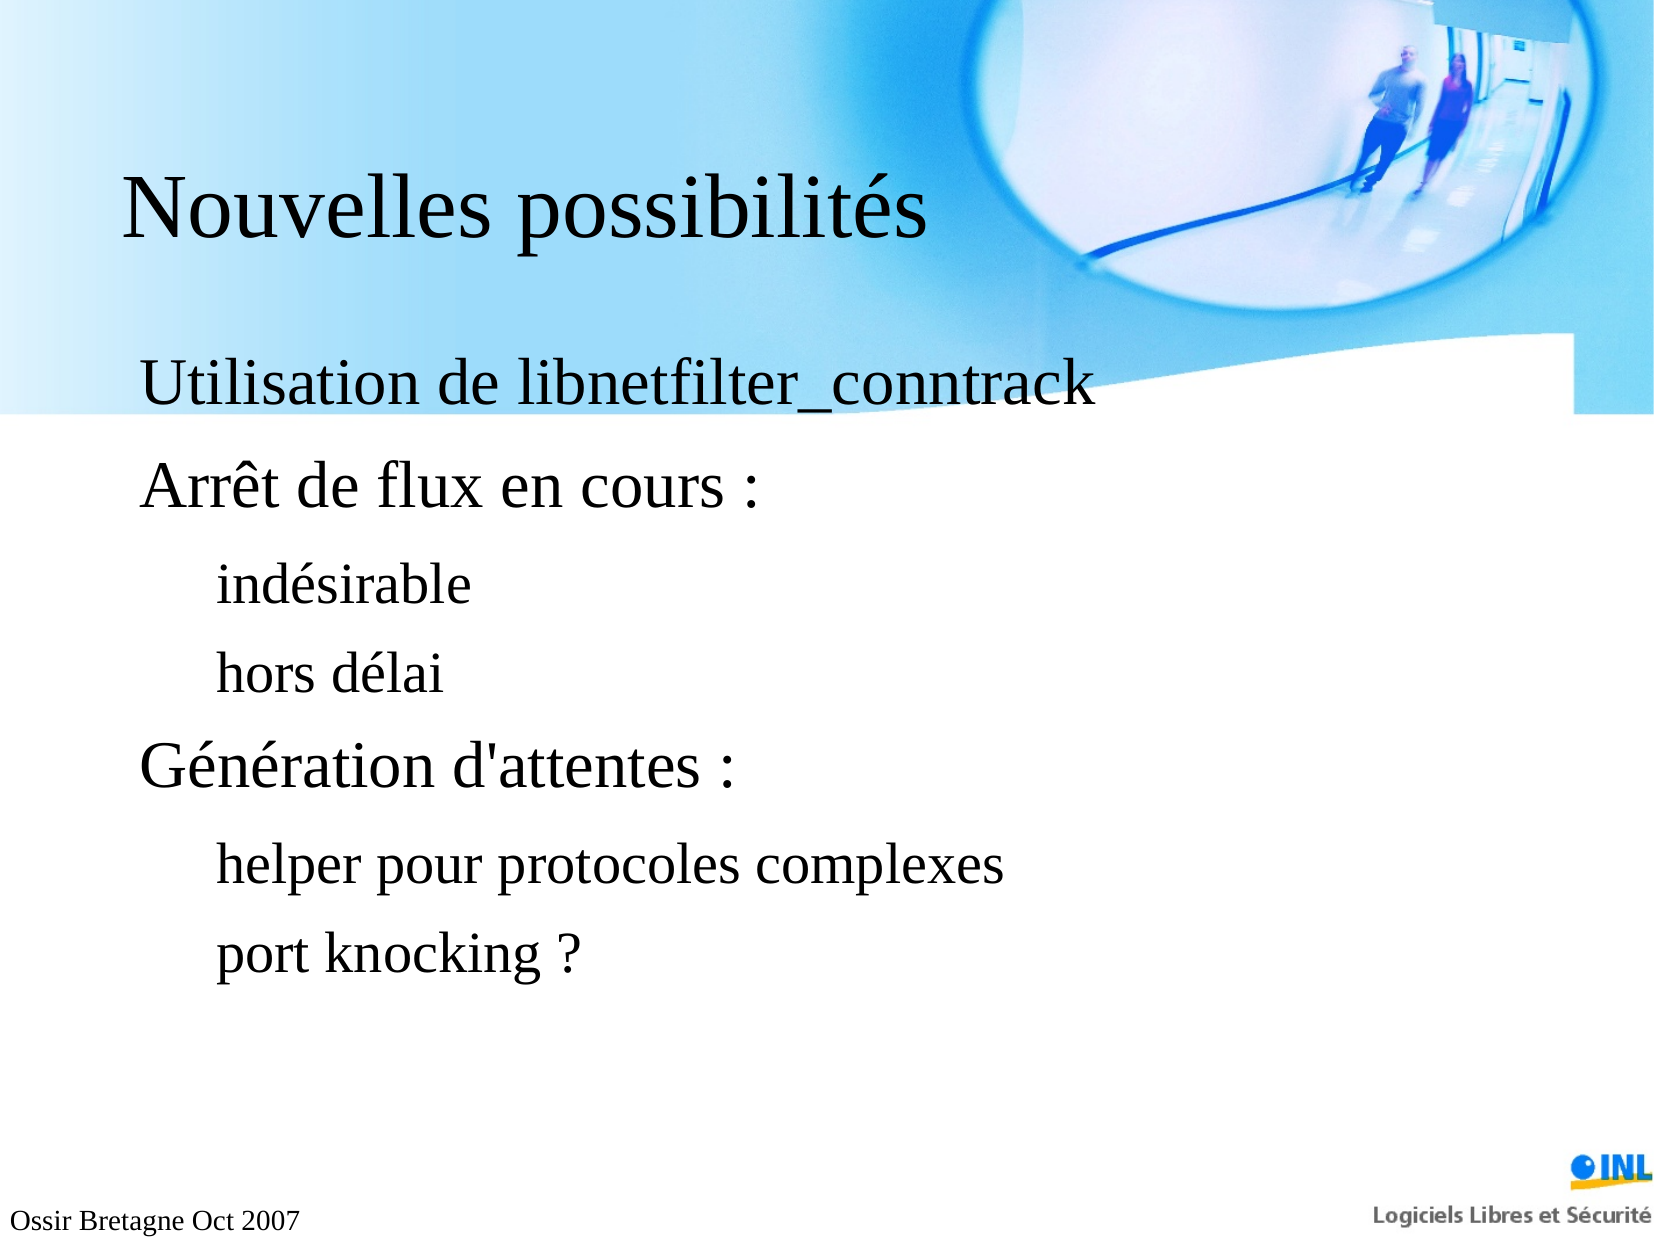

# Nouvelles possibilités
Utilisation de libnetfilter_conntrack
Arrêt de flux en cours :
indésirable
hors délai
Génération d'attentes :
helper pour protocoles complexes
port knocking ?